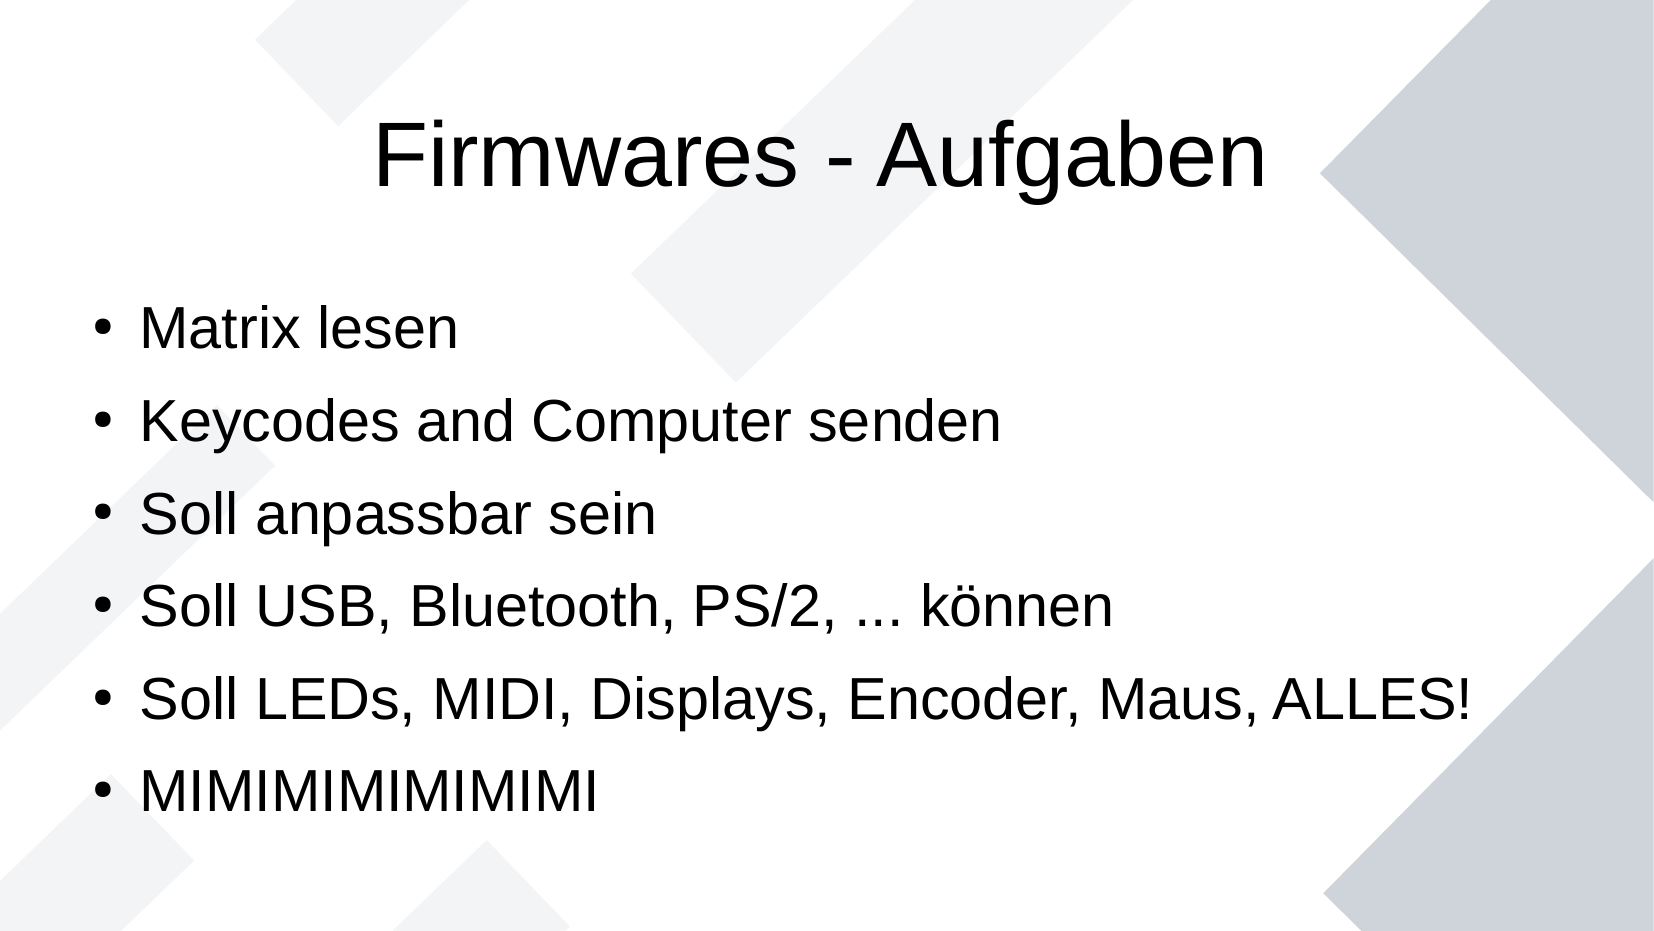

# Firmwares - Aufgaben
Matrix lesen
Keycodes and Computer senden
Soll anpassbar sein
Soll USB, Bluetooth, PS/2, ... können
Soll LEDs, MIDI, Displays, Encoder, Maus, ALLES!
MIMIMIMIMIMIMI